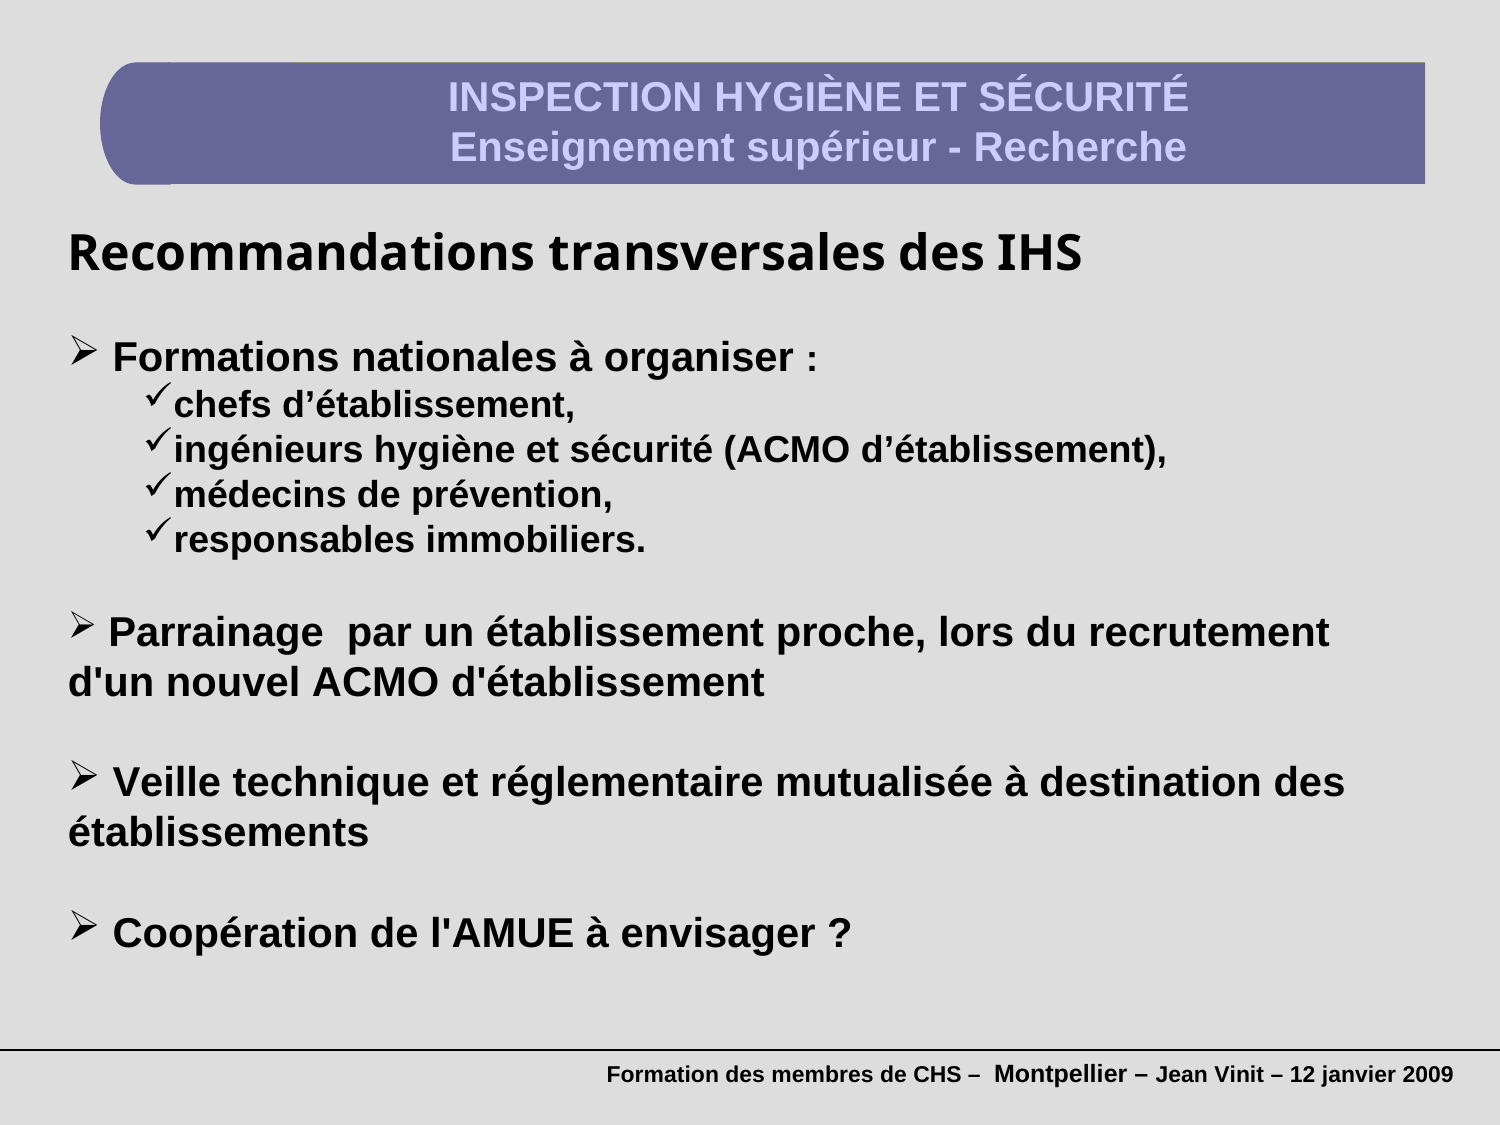

Recommandations transversales des IHS
 Formations nationales à organiser :
chefs d’établissement,
ingénieurs hygiène et sécurité (ACMO d’établissement),
médecins de prévention,
responsables immobiliers.
 Parrainage par un établissement proche, lors du recrutement d'un nouvel ACMO d'établissement
 Veille technique et réglementaire mutualisée à destination des établissements
 Coopération de l'AMUE à envisager ?